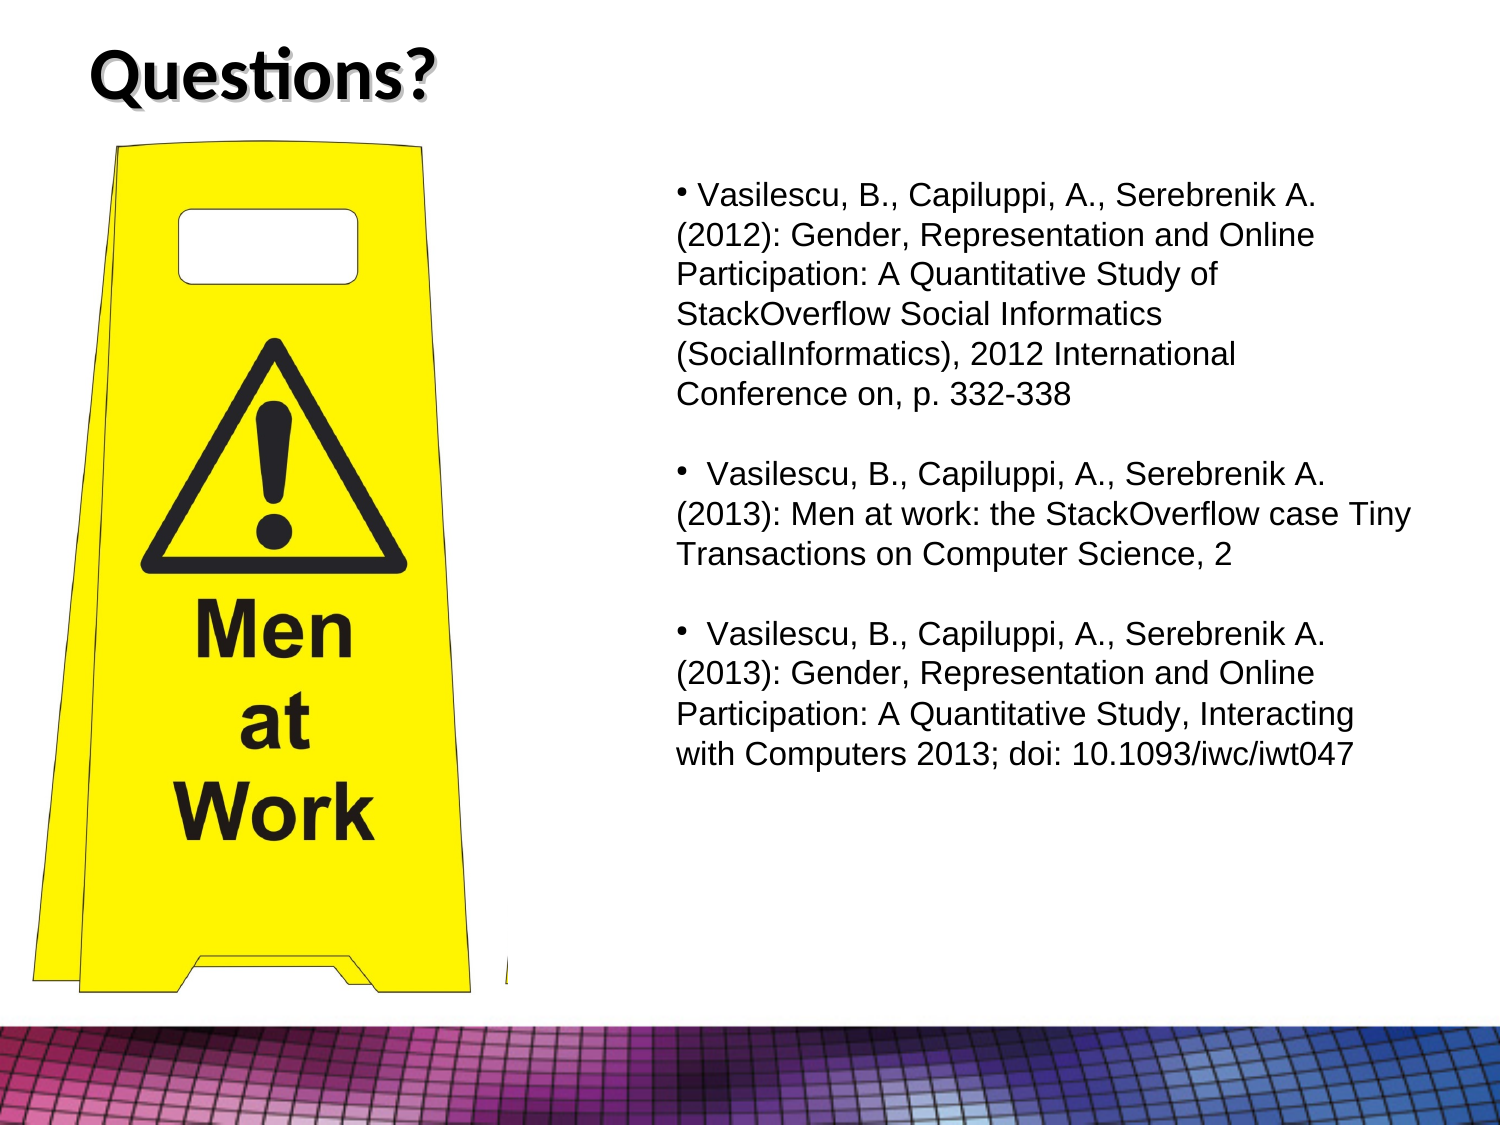

# Questions?
 Vasilescu, B., Capiluppi, A., Serebrenik A. (2012): Gender, Representation and Online Participation: A Quantitative Study of StackOverflow Social Informatics (SocialInformatics), 2012 International Conference on, p. 332-338
 Vasilescu, B., Capiluppi, A., Serebrenik A. (2013): Men at work: the StackOverflow case Tiny Transactions on Computer Science, 2
 Vasilescu, B., Capiluppi, A., Serebrenik A. (2013): Gender, Representation and Online Participation: A Quantitative Study, Interacting with Computers 2013; doi: 10.1093/iwc/iwt047